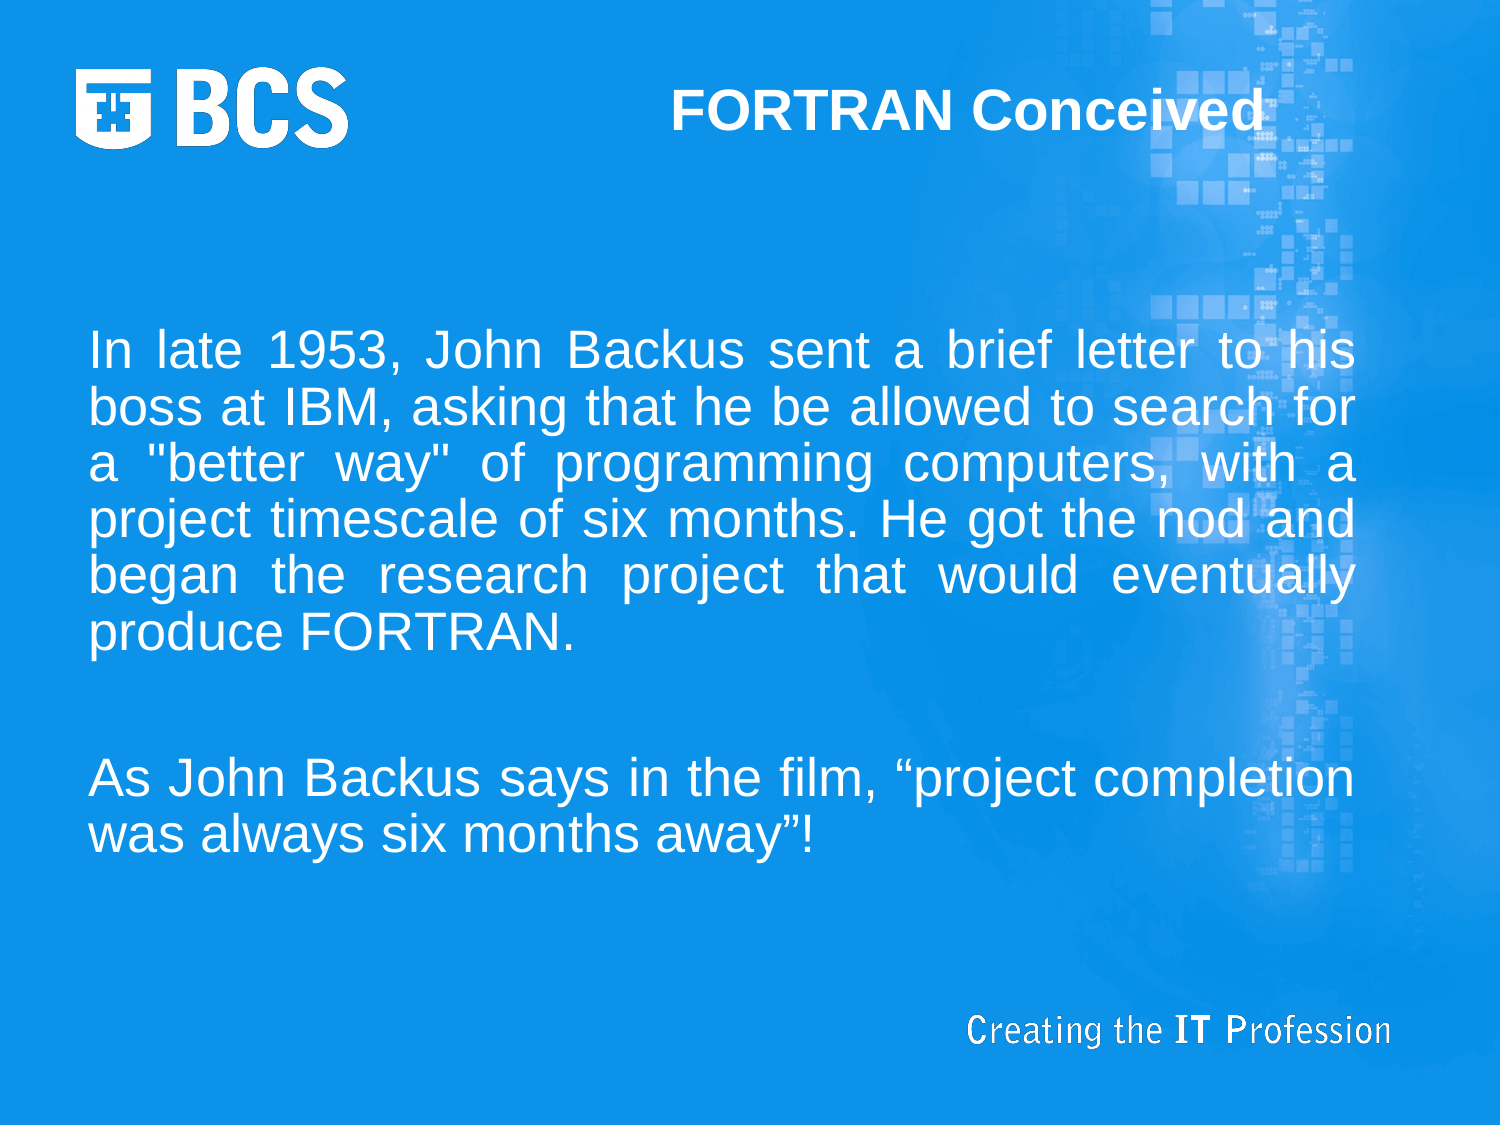

# FORTRAN Conceived
In late 1953, John Backus sent a brief letter to his boss at IBM, asking that he be allowed to search for a "better way" of programming computers, with a project timescale of six months. He got the nod and began the research project that would eventually produce FORTRAN.
As John Backus says in the film, “project completion was always six months away”!